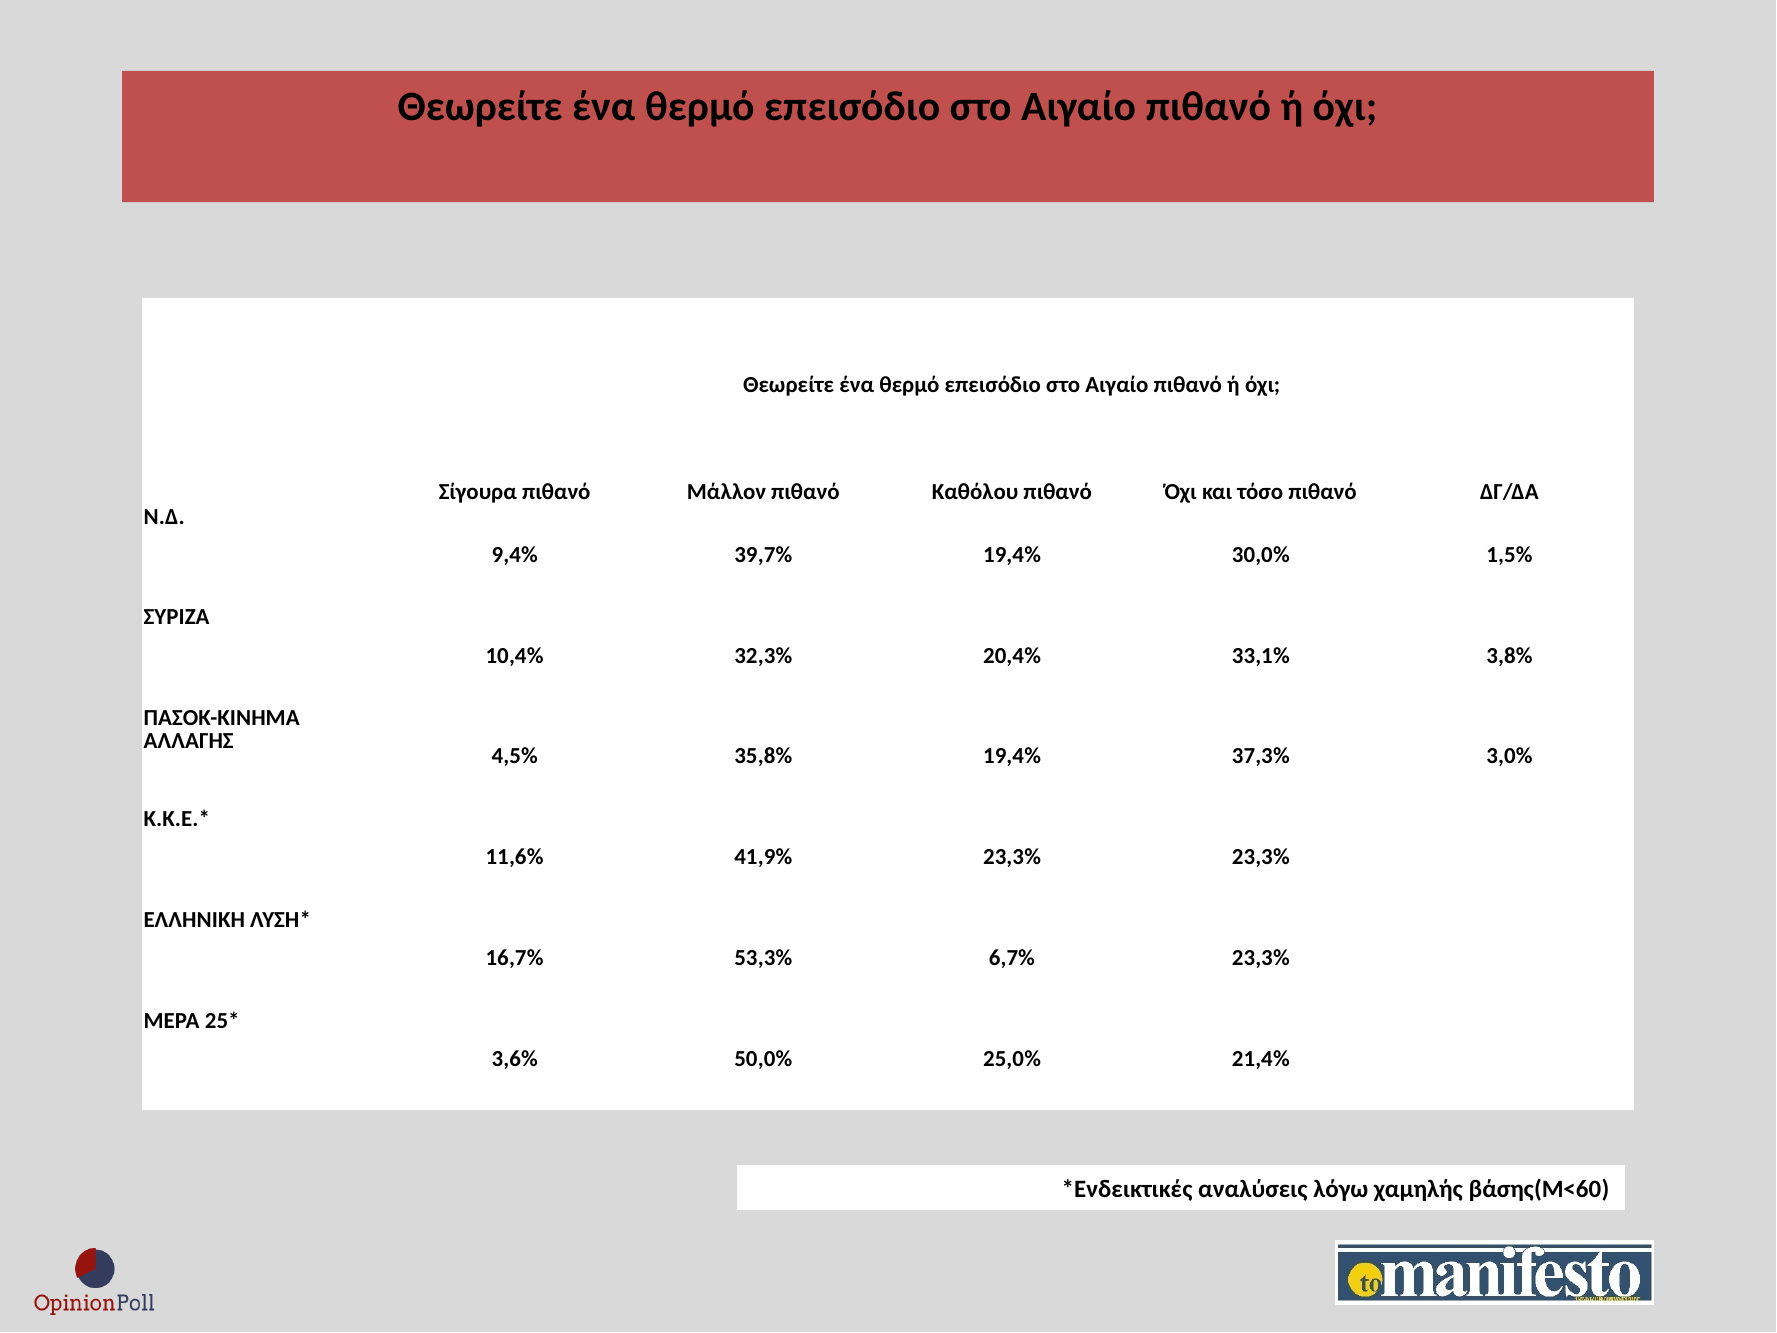

# Θεωρείτε ένα θερμό επεισόδιο στο Αιγαίο πιθανό ή όχι;
| | Θεωρείτε ένα θερμό επεισόδιο στο Αιγαίο πιθανό ή όχι; | | | | |
| --- | --- | --- | --- | --- | --- |
| | Σίγουρα πιθανό | Μάλλον πιθανό | Καθόλου πιθανό | Όχι και τόσο πιθανό | ΔΓ/ΔΑ |
| Ν.Δ. | 9,4% | 39,7% | 19,4% | 30,0% | 1,5% |
| ΣΥΡΙΖΑ | 10,4% | 32,3% | 20,4% | 33,1% | 3,8% |
| ΠΑΣΟΚ-ΚΙΝΗΜΑ ΑΛΛΑΓΗΣ | 4,5% | 35,8% | 19,4% | 37,3% | 3,0% |
| Κ.Κ.Ε.\* | 11,6% | 41,9% | 23,3% | 23,3% | |
| ΕΛΛΗΝΙΚΗ ΛΥΣΗ\* | 16,7% | 53,3% | 6,7% | 23,3% | |
| ΜΕΡΑ 25\* | 3,6% | 50,0% | 25,0% | 21,4% | |
*Ενδεικτικές αναλύσεις λόγω χαμηλής βάσης(Μ<60)